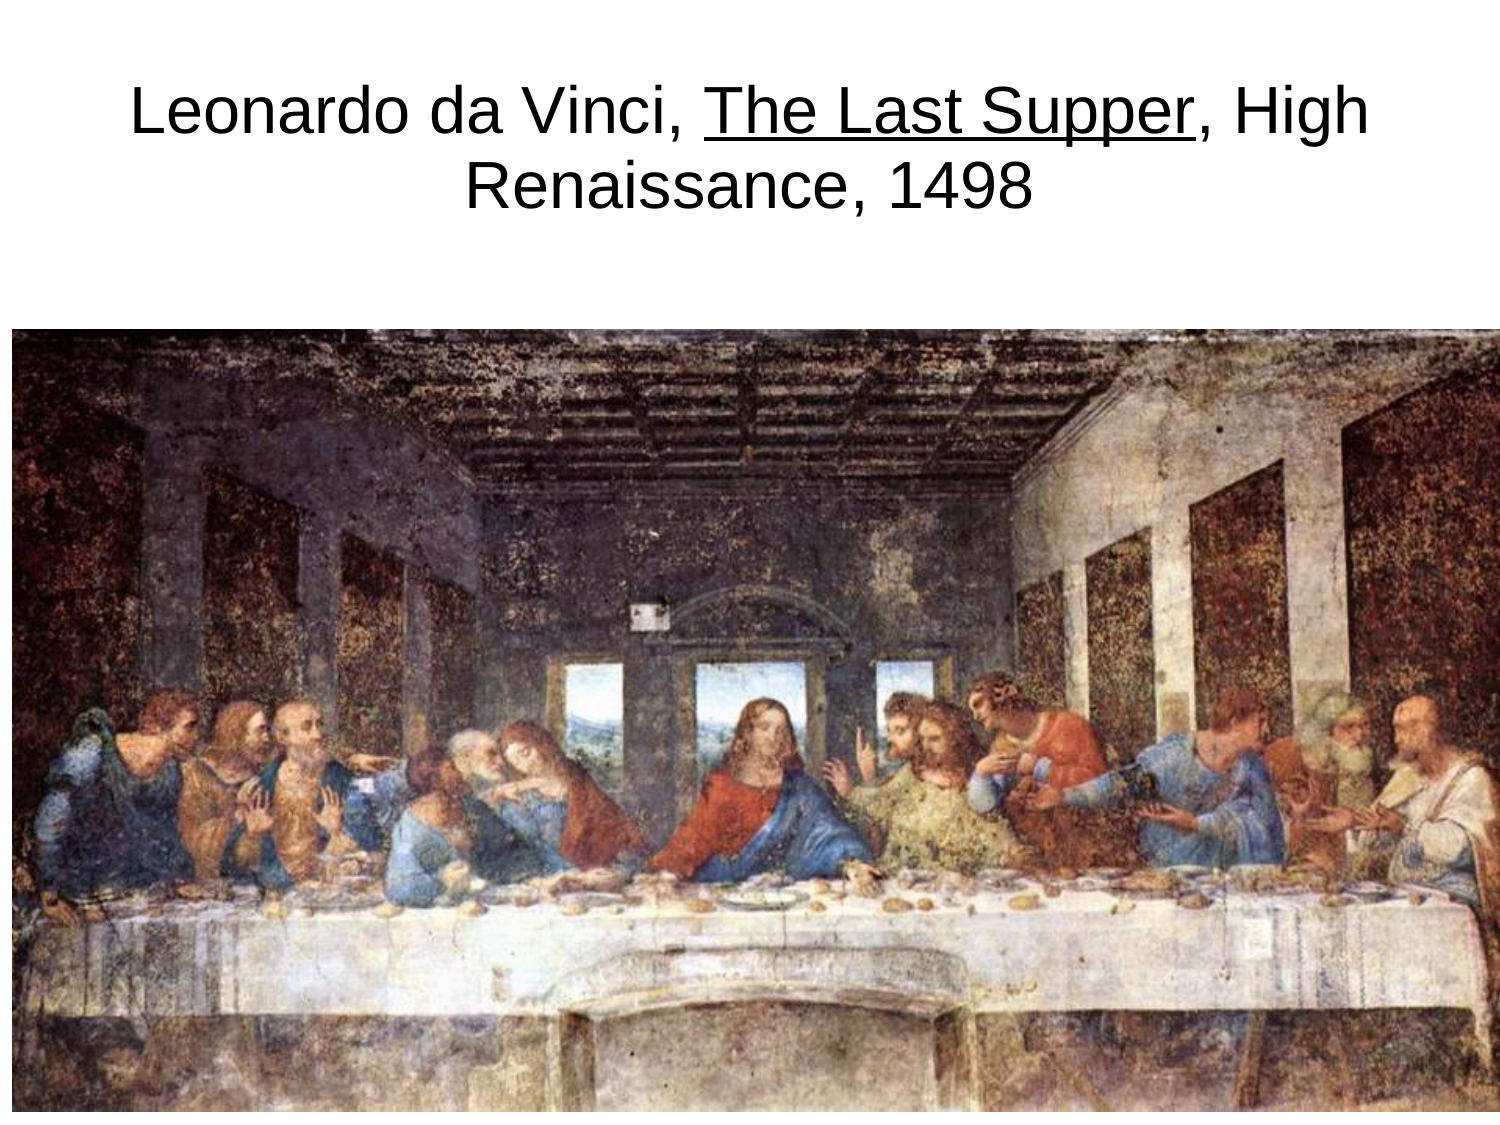

# Leonardo da Vinci, The Last Supper, High Renaissance, 1498